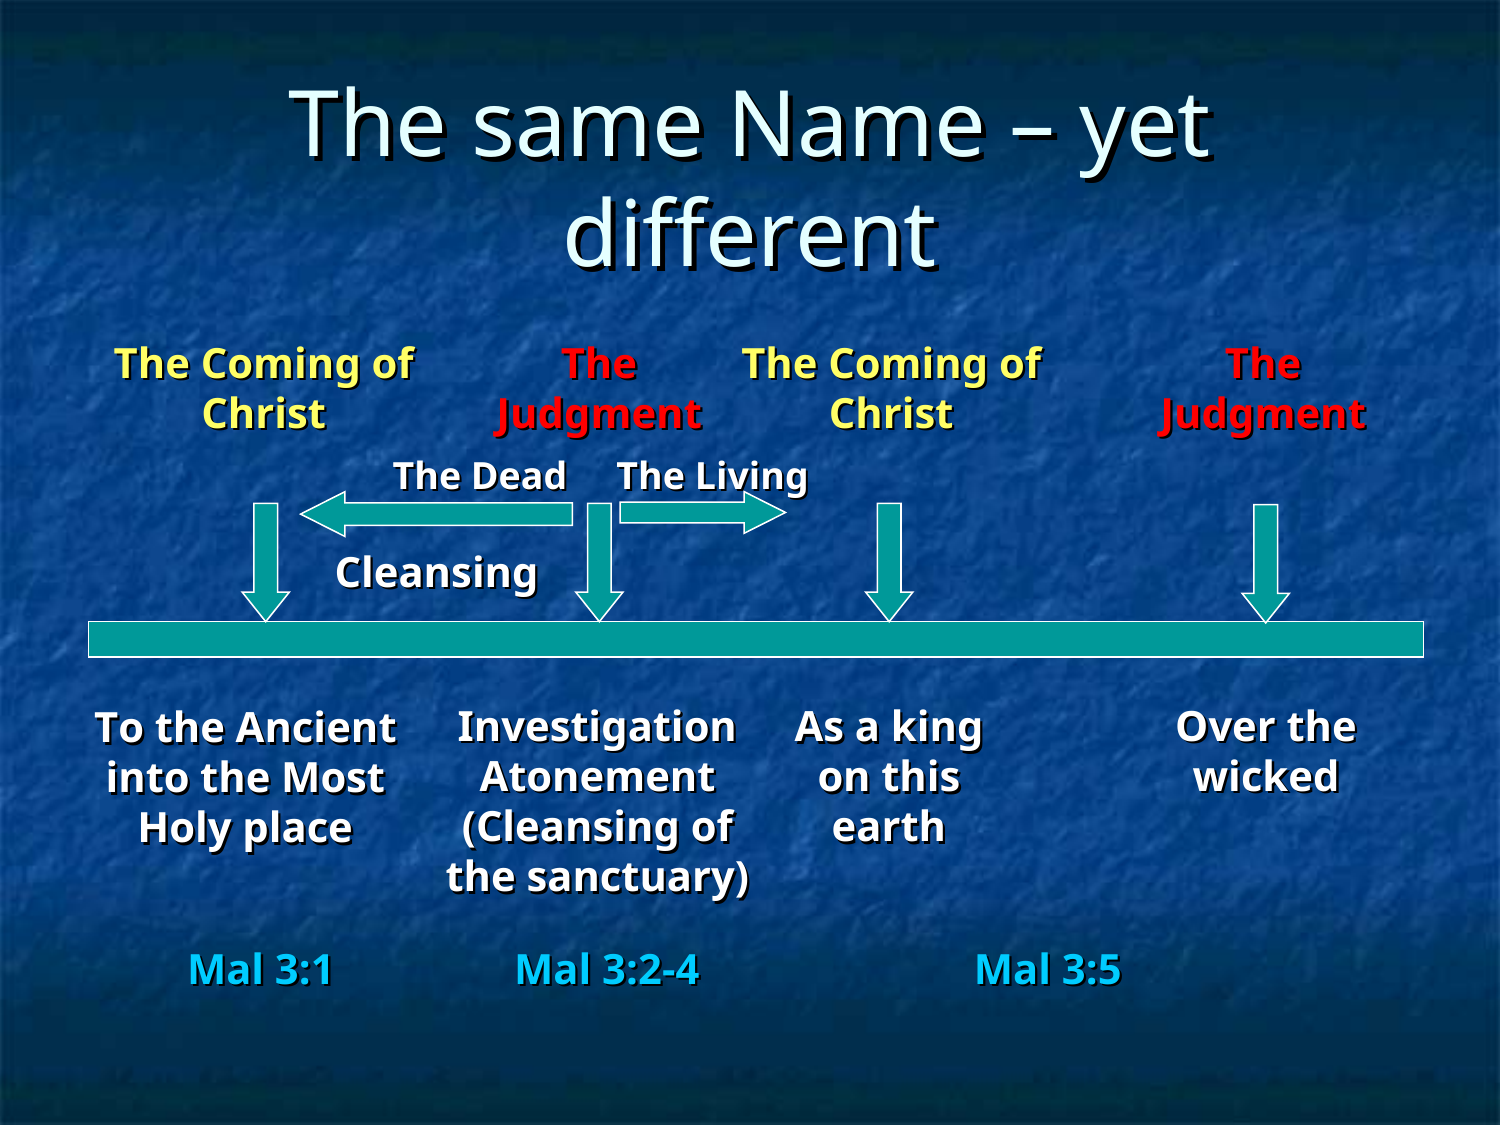

# The same Name – yet different
The Coming of
Christ
The Judgment
The Coming of Christ
The Judgment
The Dead
The Living
Cleansing
Investigation
Atonement
(Cleansing of the sanctuary)
As a king on this earth
Over the wicked
To the Ancient into the Most Holy place
Mal 3:1
Mal 3:2-4
Mal 3:5